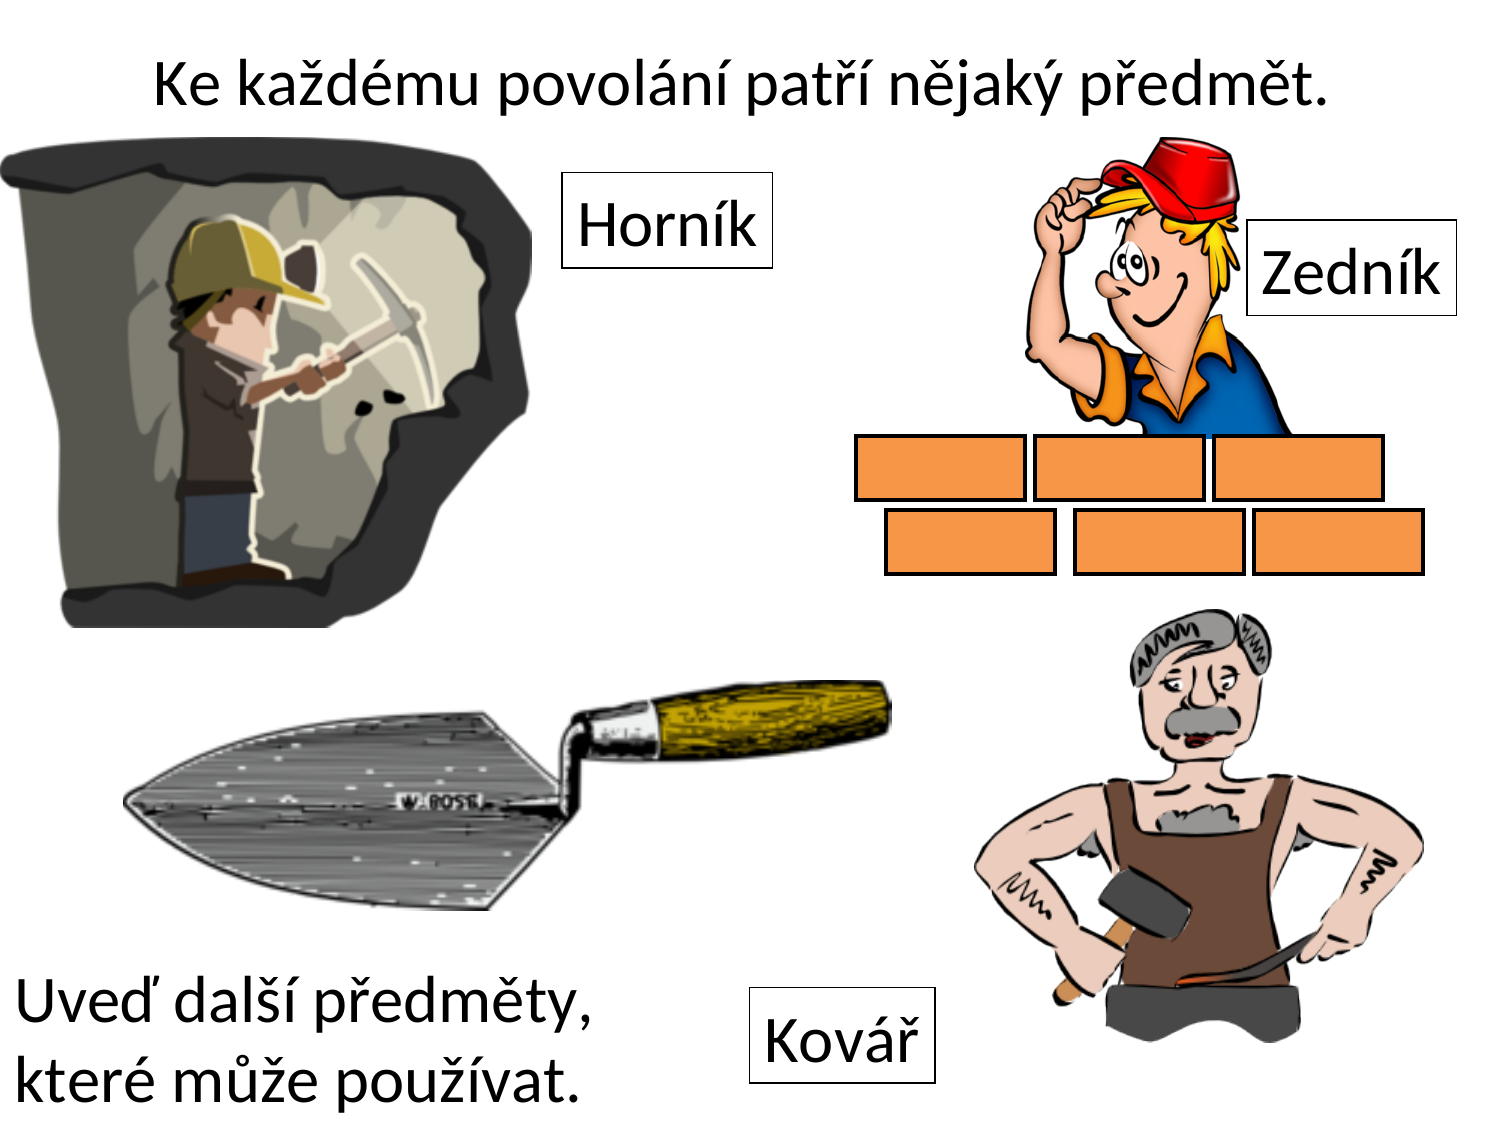

Ke každému povolání patří nějaký předmět.
Horník
Zedník
Uveď další předměty,
které může používat.
Kovář